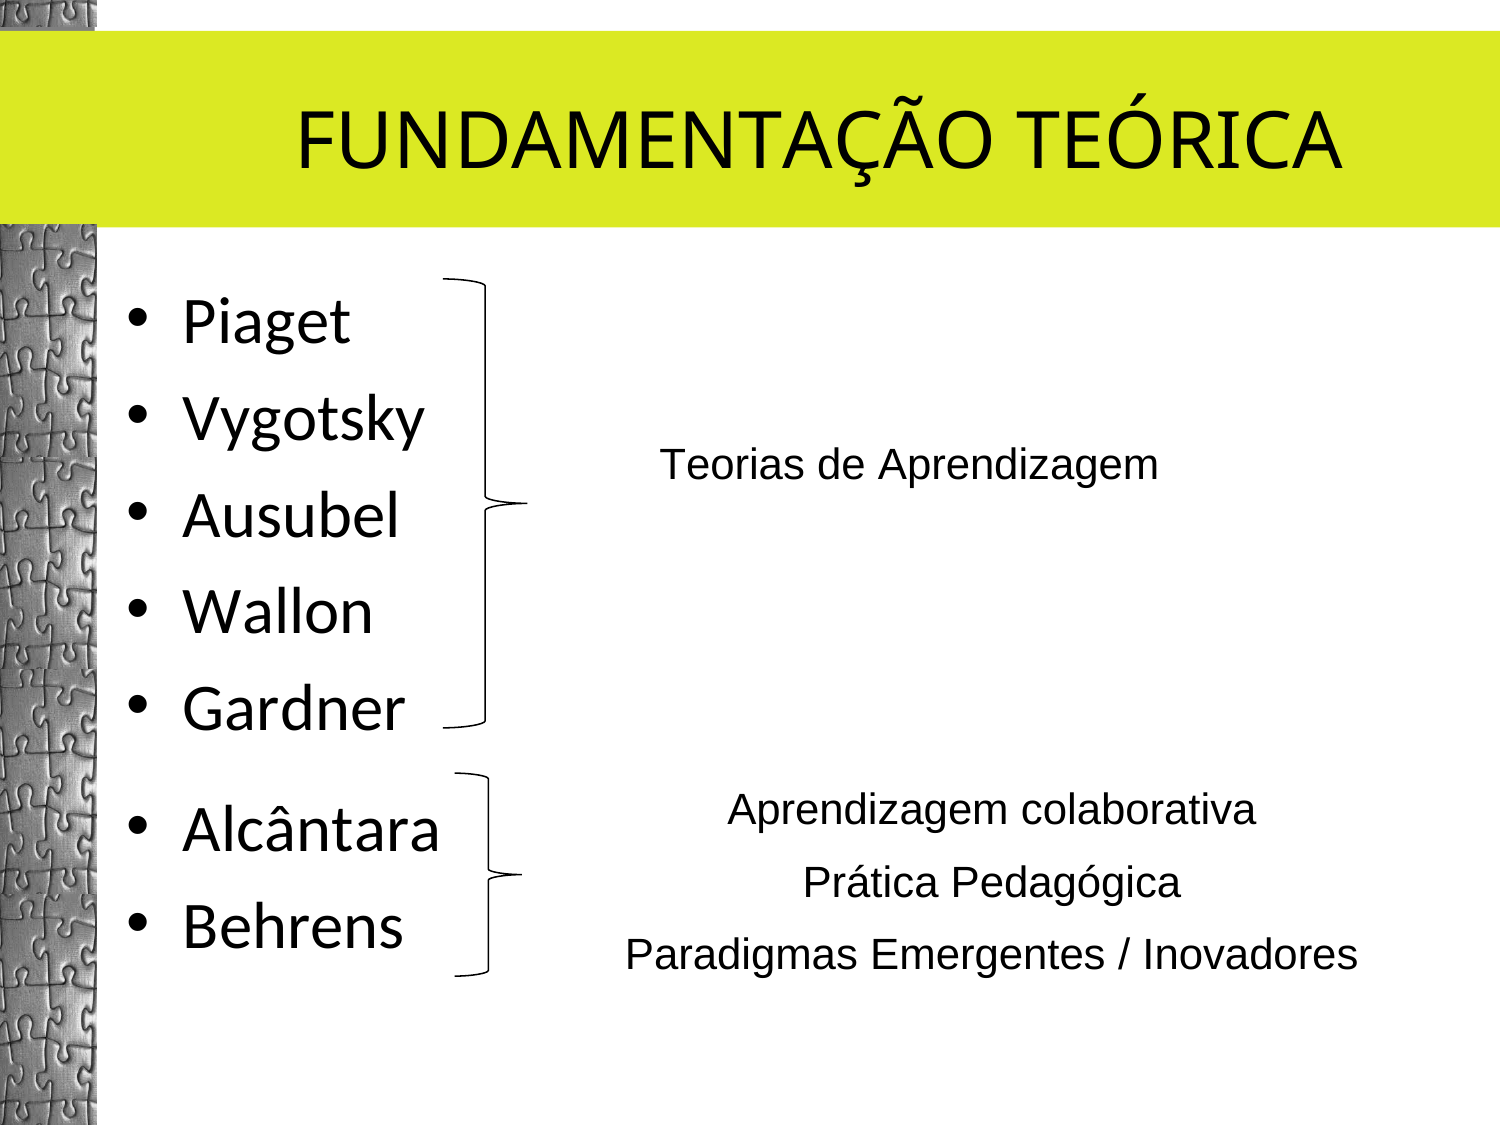

# FUNDAMENTAÇÃO TEÓRICA
Piaget
Vygotsky
Ausubel
Wallon
Gardner
Alcântara
Behrens
Teorias de Aprendizagem
Aprendizagem colaborativa
Prática Pedagógica
Paradigmas Emergentes / Inovadores